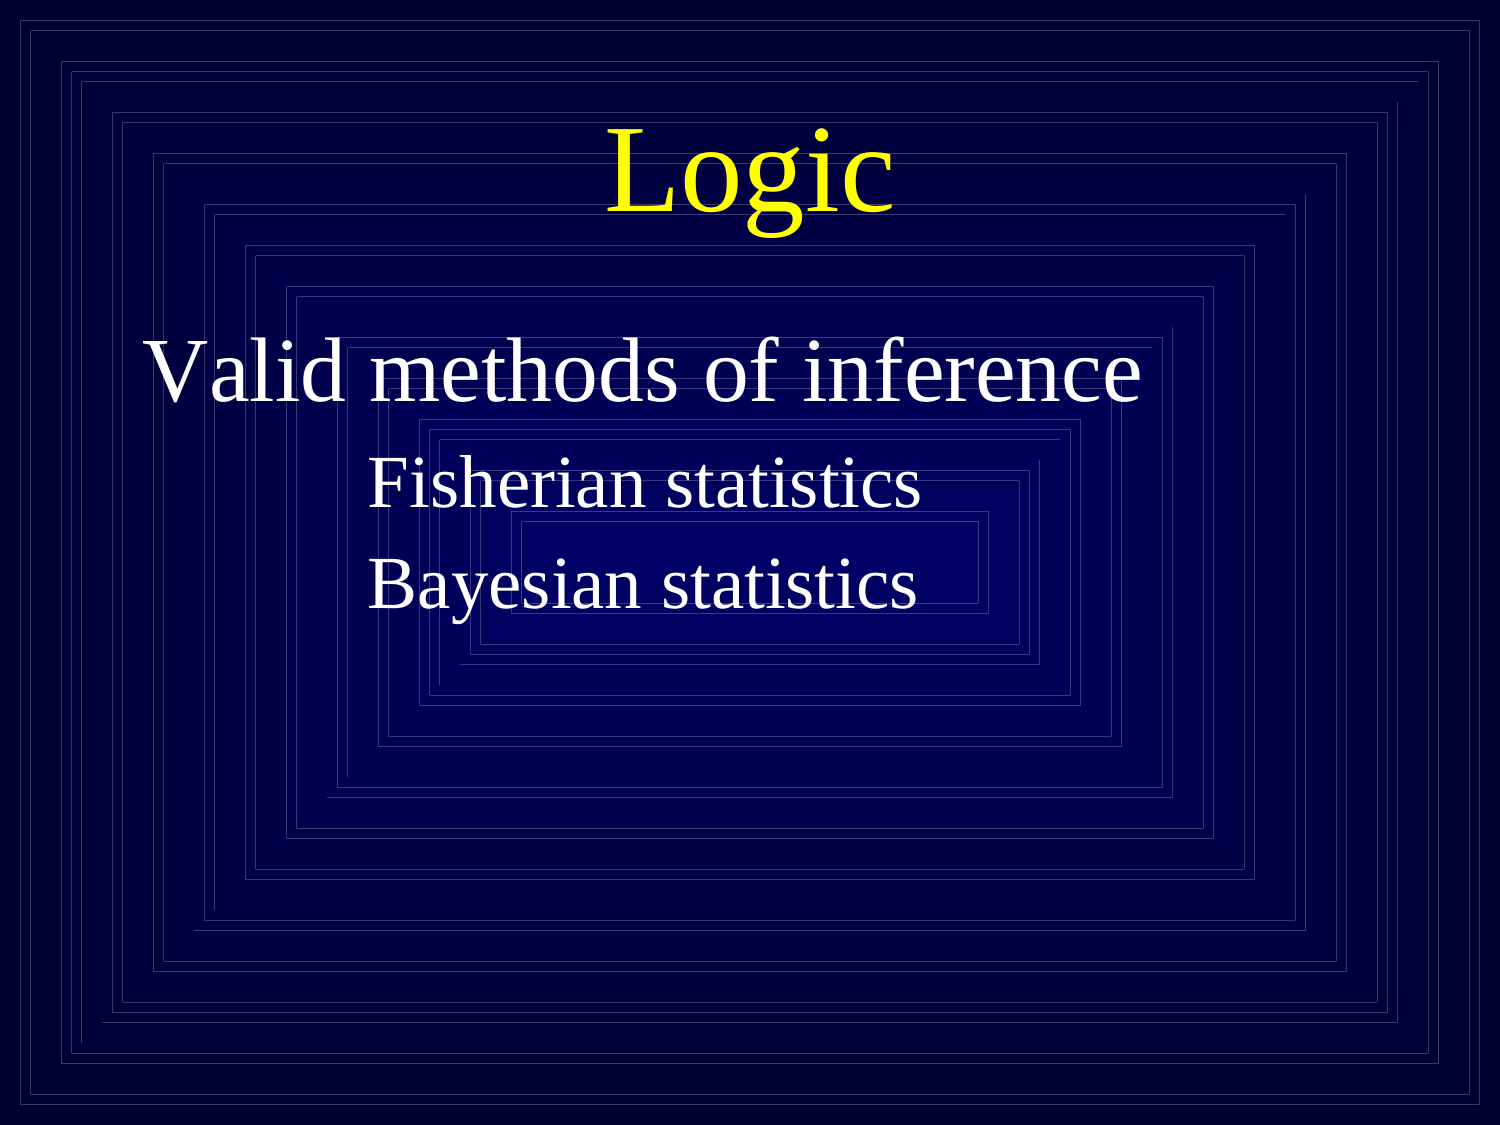

# Logic
Valid methods of inference
Fisherian statistics
Bayesian statistics